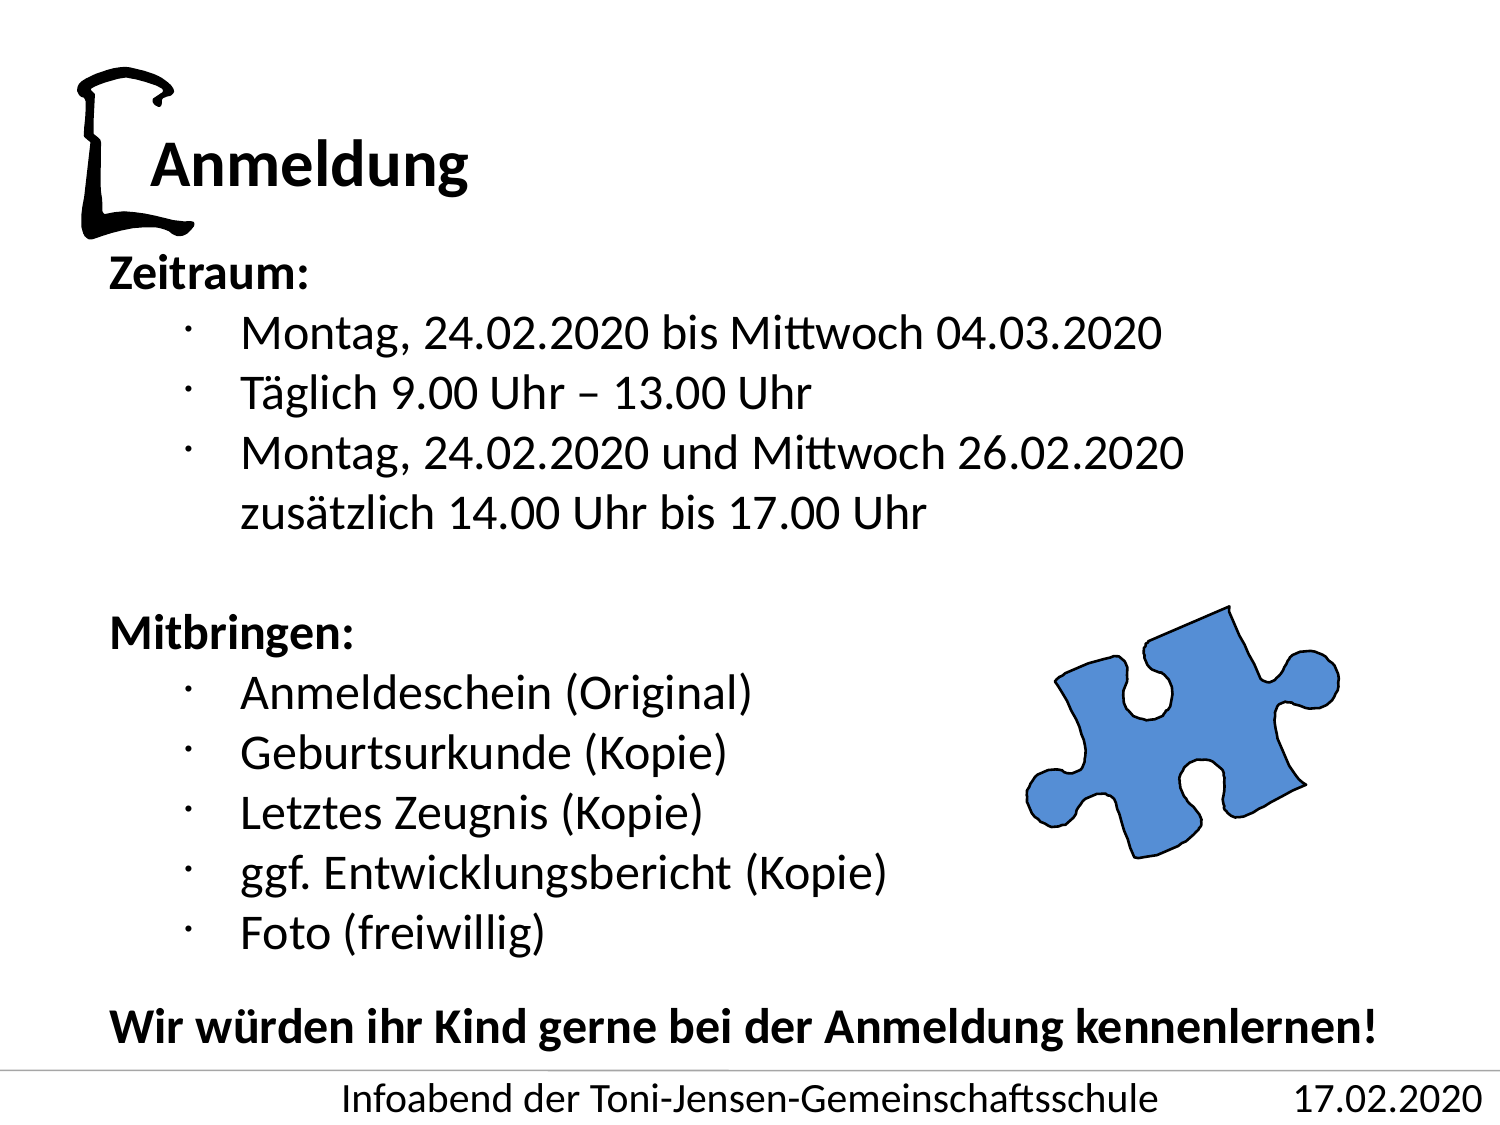

Anmeldung
Zeitraum:
Montag, 24.02.2020 bis Mittwoch 04.03.2020
Täglich 9.00 Uhr – 13.00 Uhr
Montag, 24.02.2020 und Mittwoch 26.02.2020 zusätzlich 14.00 Uhr bis 17.00 Uhr
Mitbringen:
Anmeldeschein (Original)
Geburtsurkunde (Kopie)
Letztes Zeugnis (Kopie)
ggf. Entwicklungsbericht (Kopie)
Foto (freiwillig)
Wir würden ihr Kind gerne bei der Anmeldung kennenlernen!
17.02.2020
Infoabend der Toni-Jensen-Gemeinschaftsschule